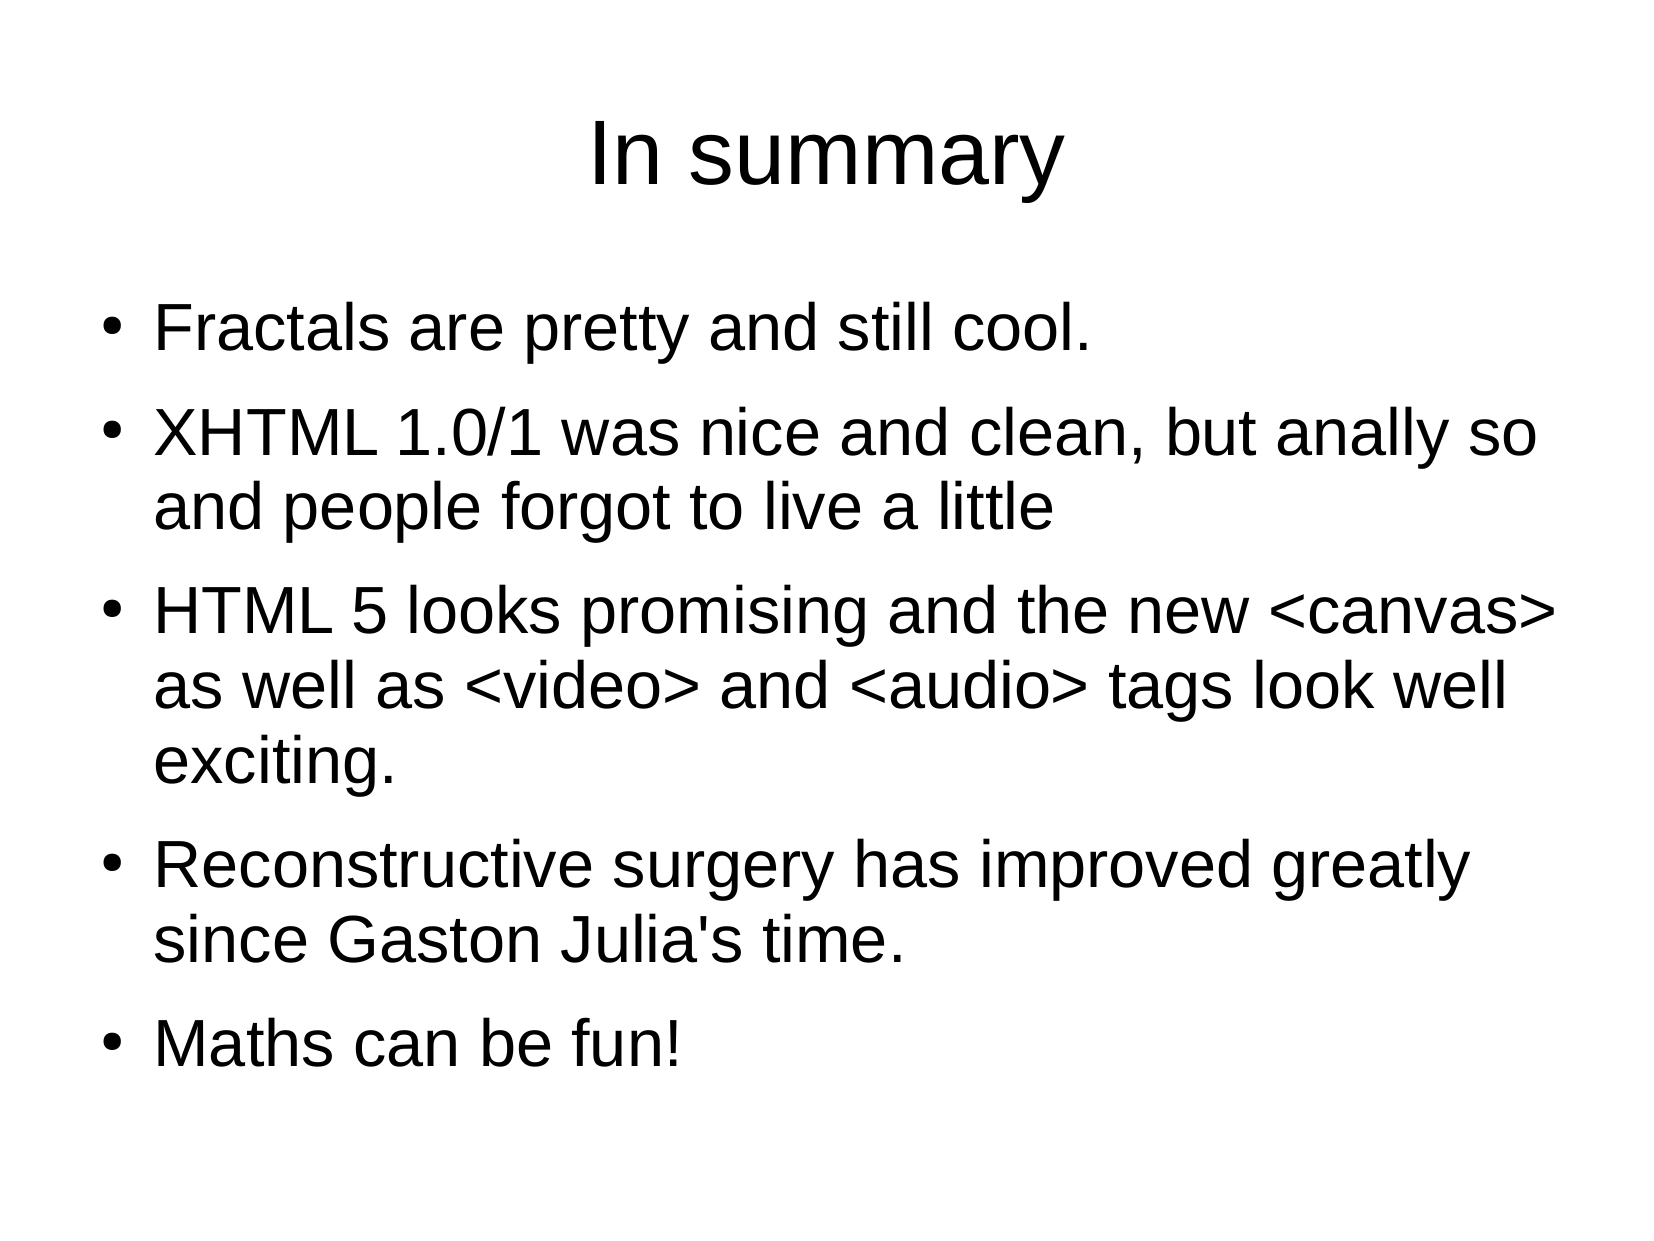

# In summary
Fractals are pretty and still cool.
XHTML 1.0/1 was nice and clean, but anally so and people forgot to live a little
HTML 5 looks promising and the new <canvas> as well as <video> and <audio> tags look well exciting.
Reconstructive surgery has improved greatly since Gaston Julia's time.
Maths can be fun!